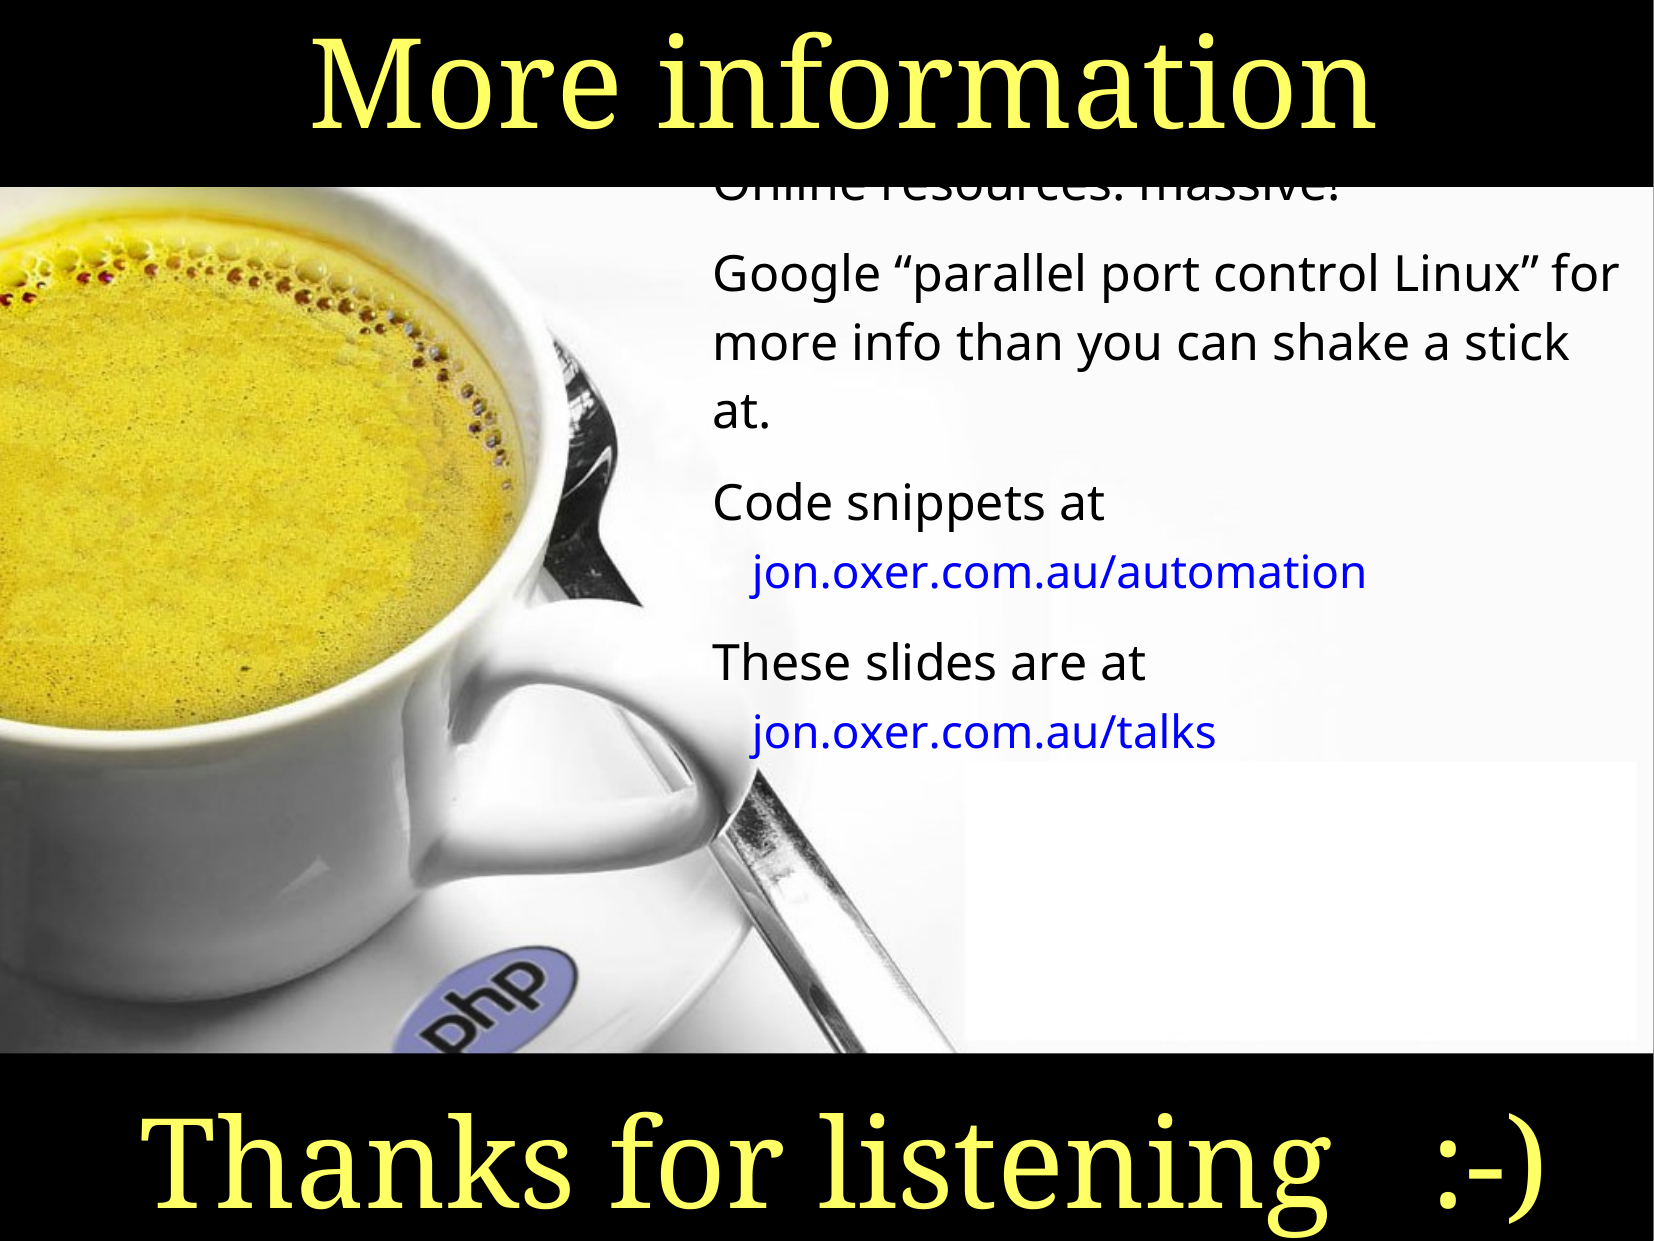

# More Information
More information
Online resources: massive!
Google “parallel port control Linux” for more info than you can shake a stick at.
Code snippets at
 jon.oxer.com.au/automation
These slides are at
 jon.oxer.com.au/talks
Thanks for listening :-)
Making Things Move			 	 Jonathan Oxer